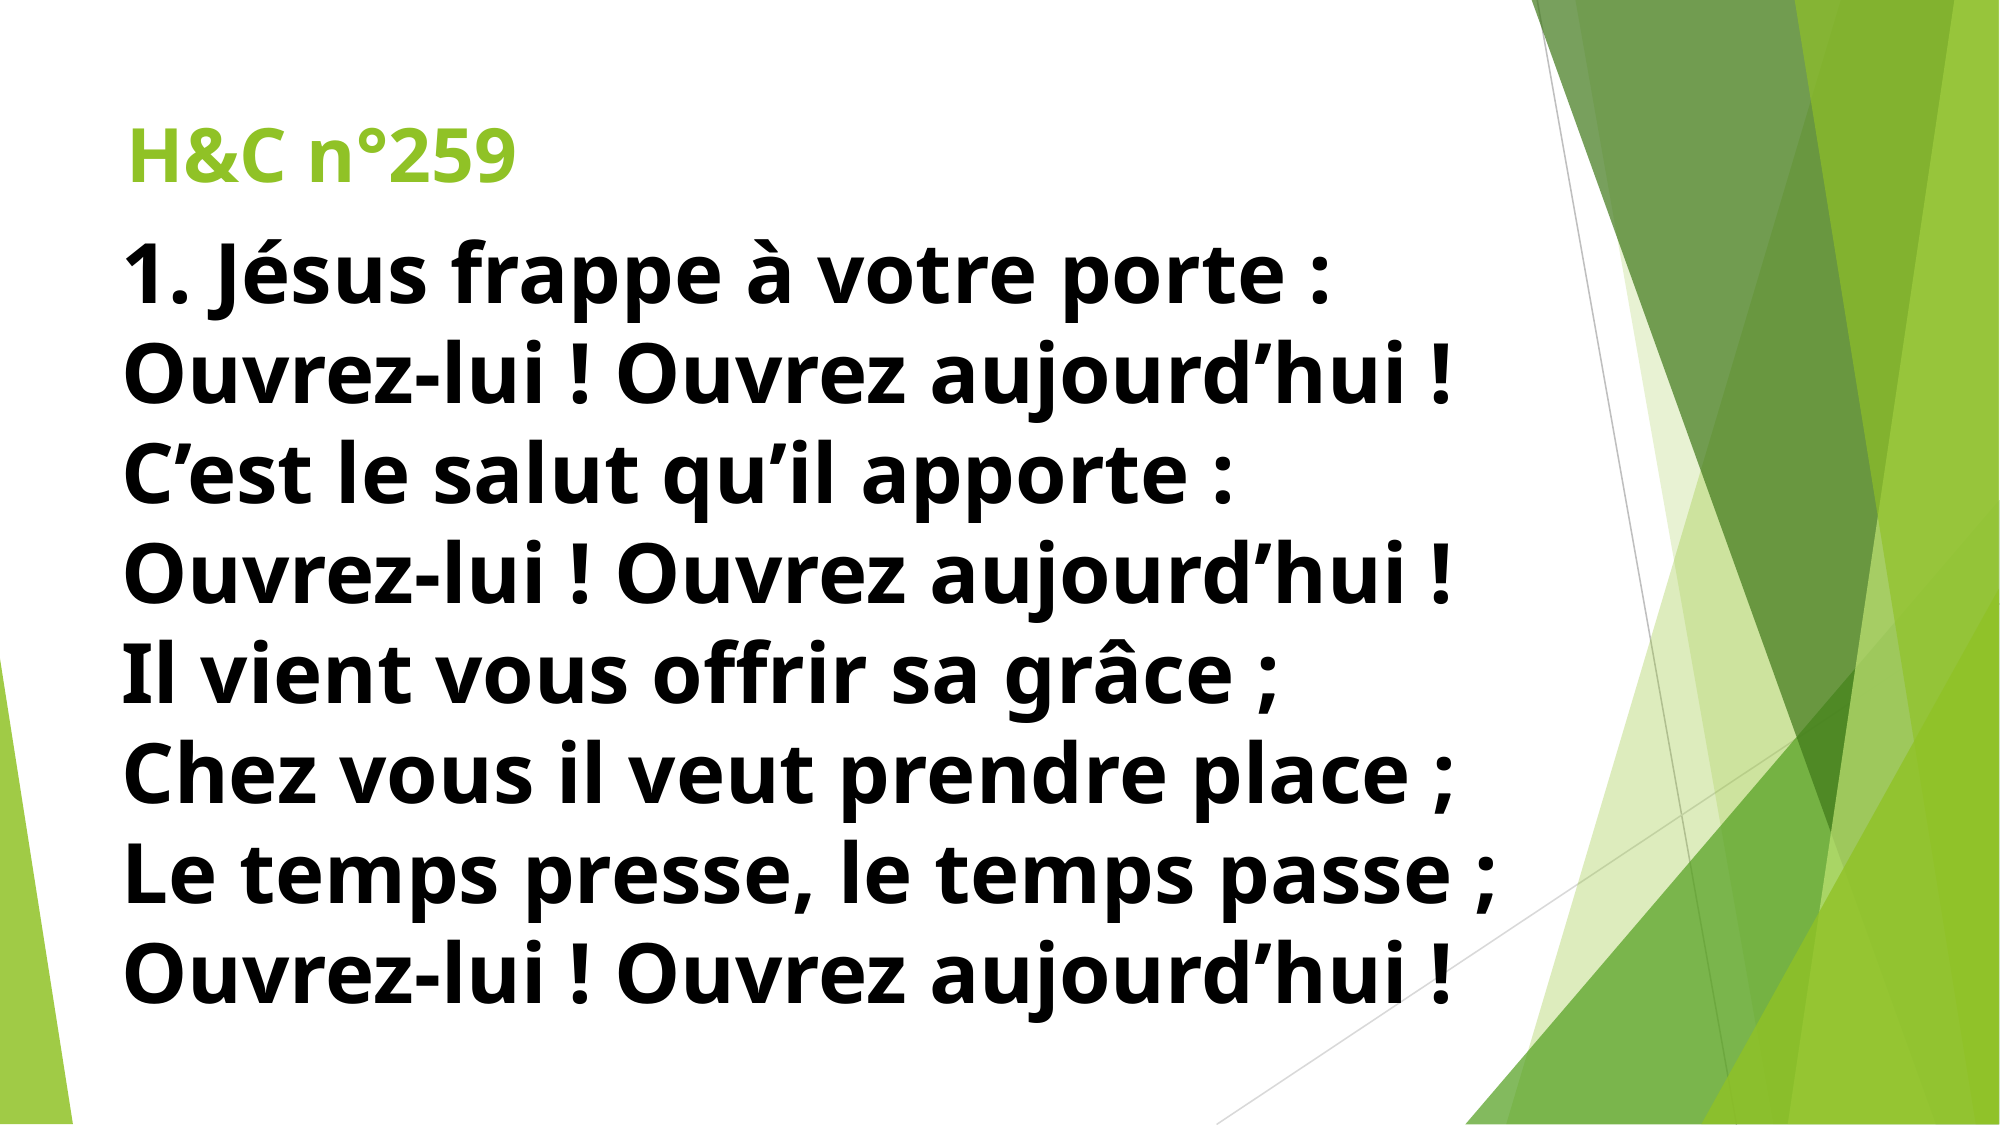

H&C n°259
1. Jésus frappe à votre porte :
Ouvrez-lui ! Ouvrez aujourd’hui !
C’est le salut qu’il apporte :
Ouvrez-lui ! Ouvrez aujourd’hui !
Il vient vous offrir sa grâce ;
Chez vous il veut prendre place ;
Le temps presse, le temps passe ;
Ouvrez-lui ! Ouvrez aujourd’hui !